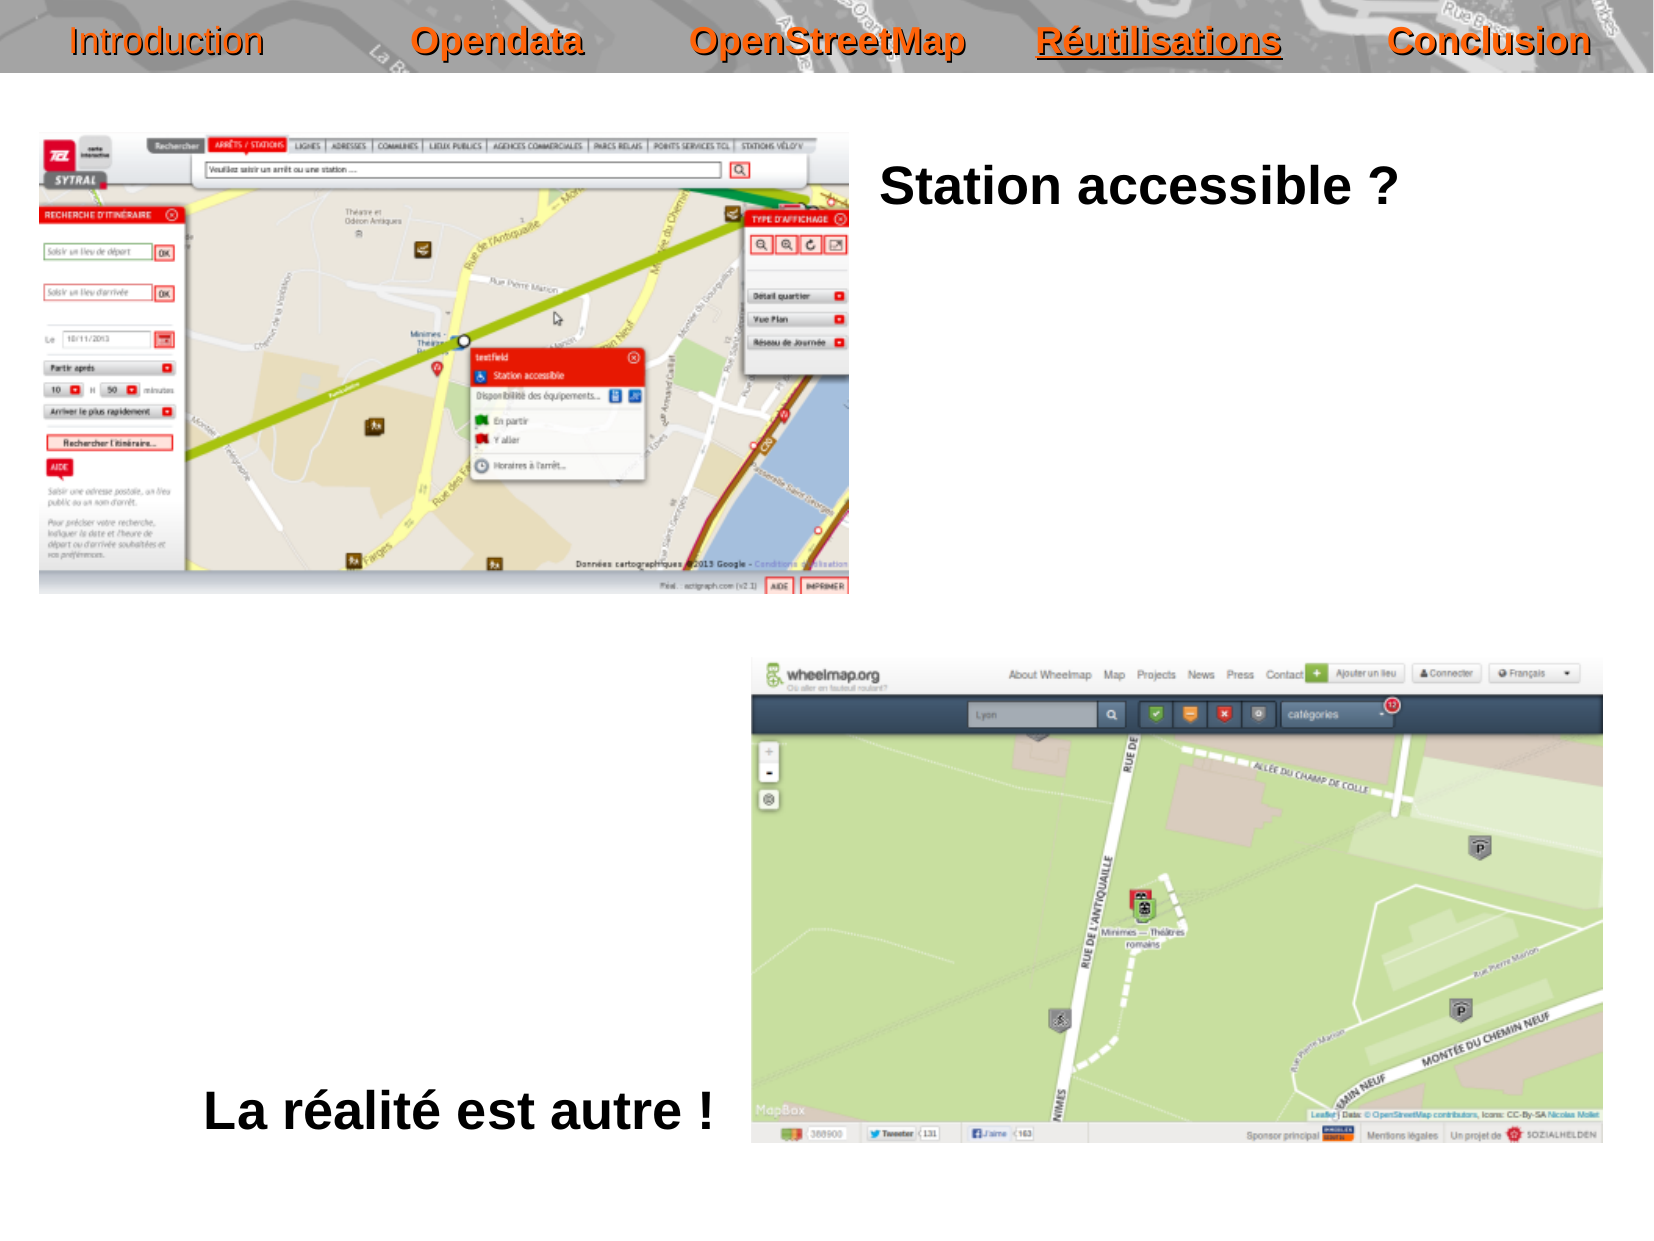

| Introduction | Opendata | OpenStreetMap | Réutilisations | Conclusion |
| --- | --- | --- | --- | --- |
Station accessible ?
La réalité est autre !